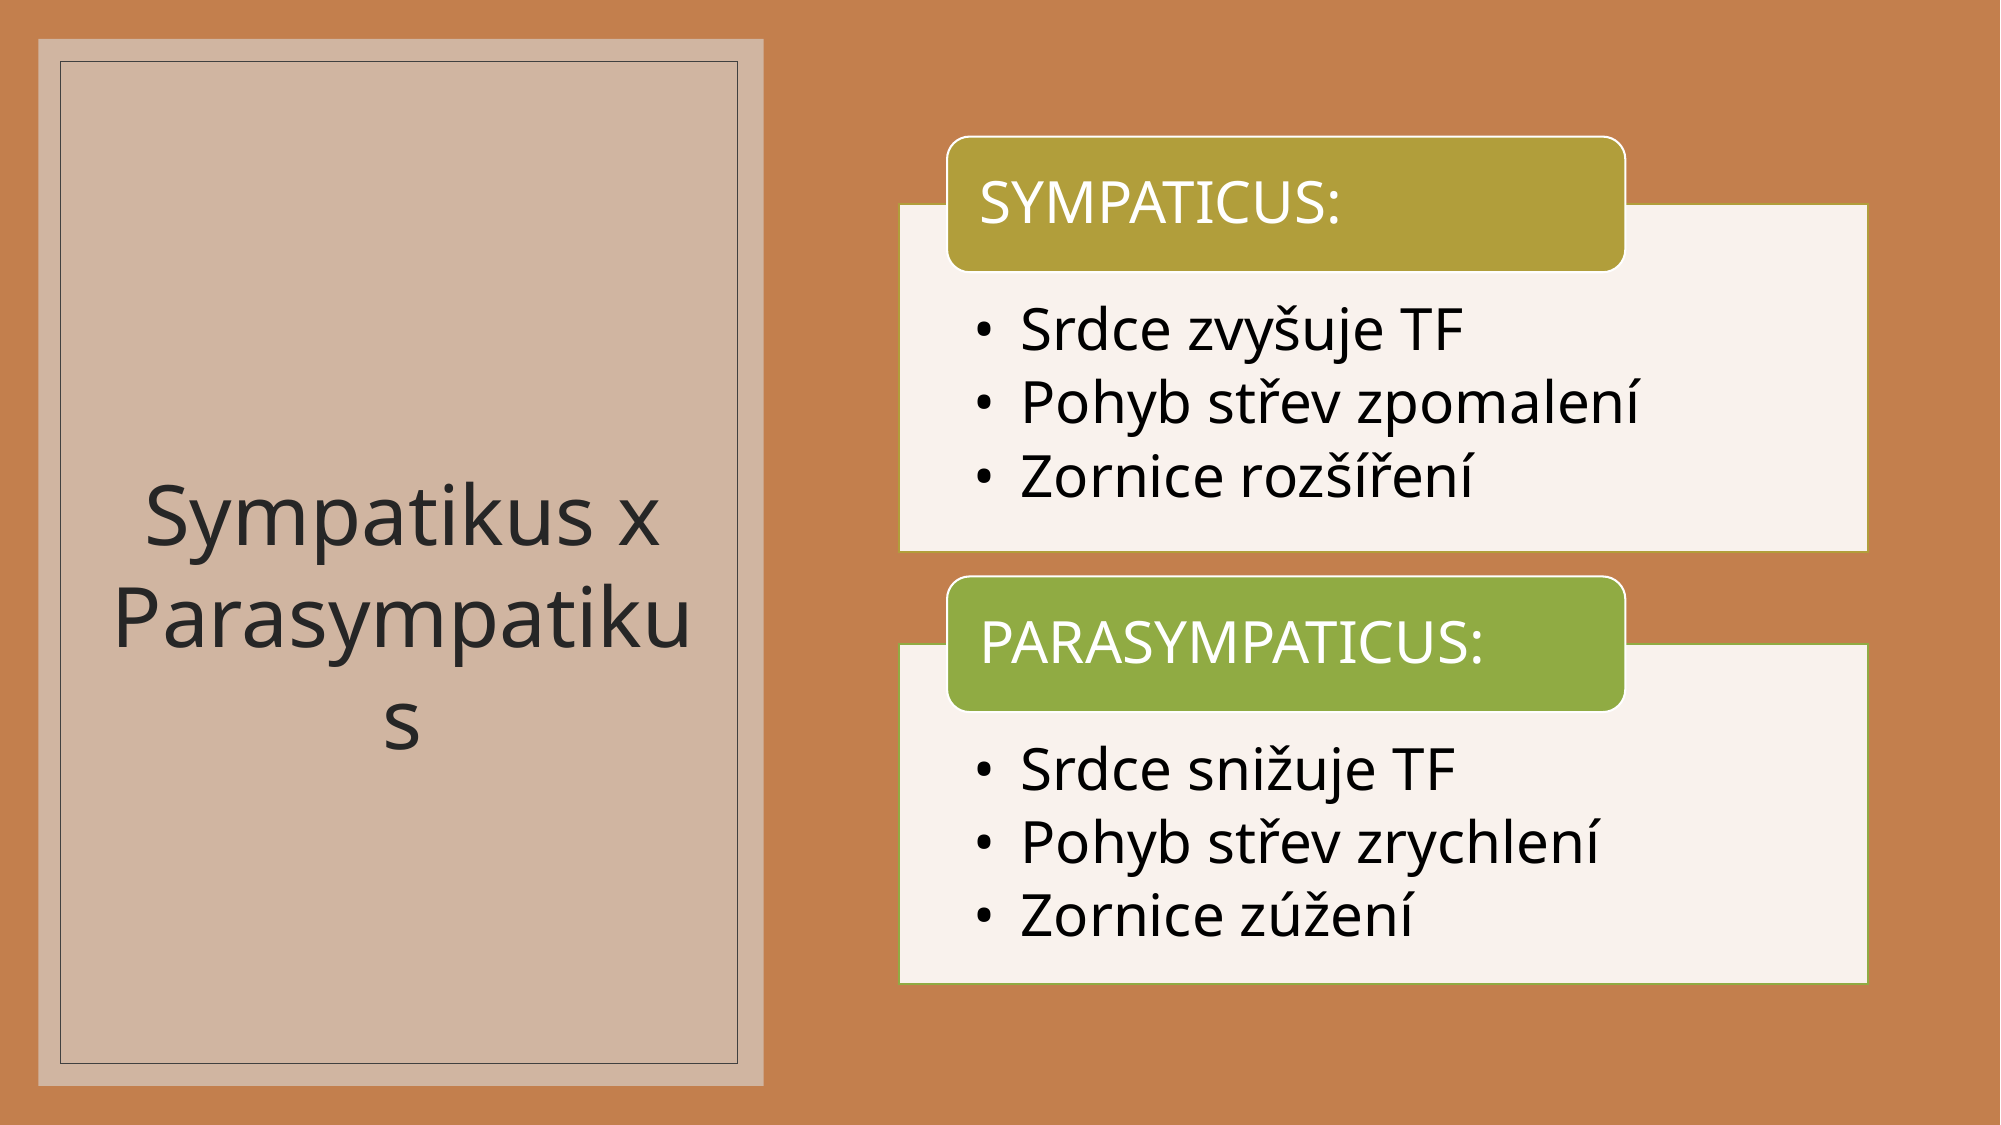

# Sympatikus x Parasympatikus
SYMPATICUS:
Srdce zvyšuje TF
Pohyb střev zpomalení
Zornice rozšíření
PARASYMPATICUS:
Srdce snižuje TF
Pohyb střev zrychlení
Zornice zúžení